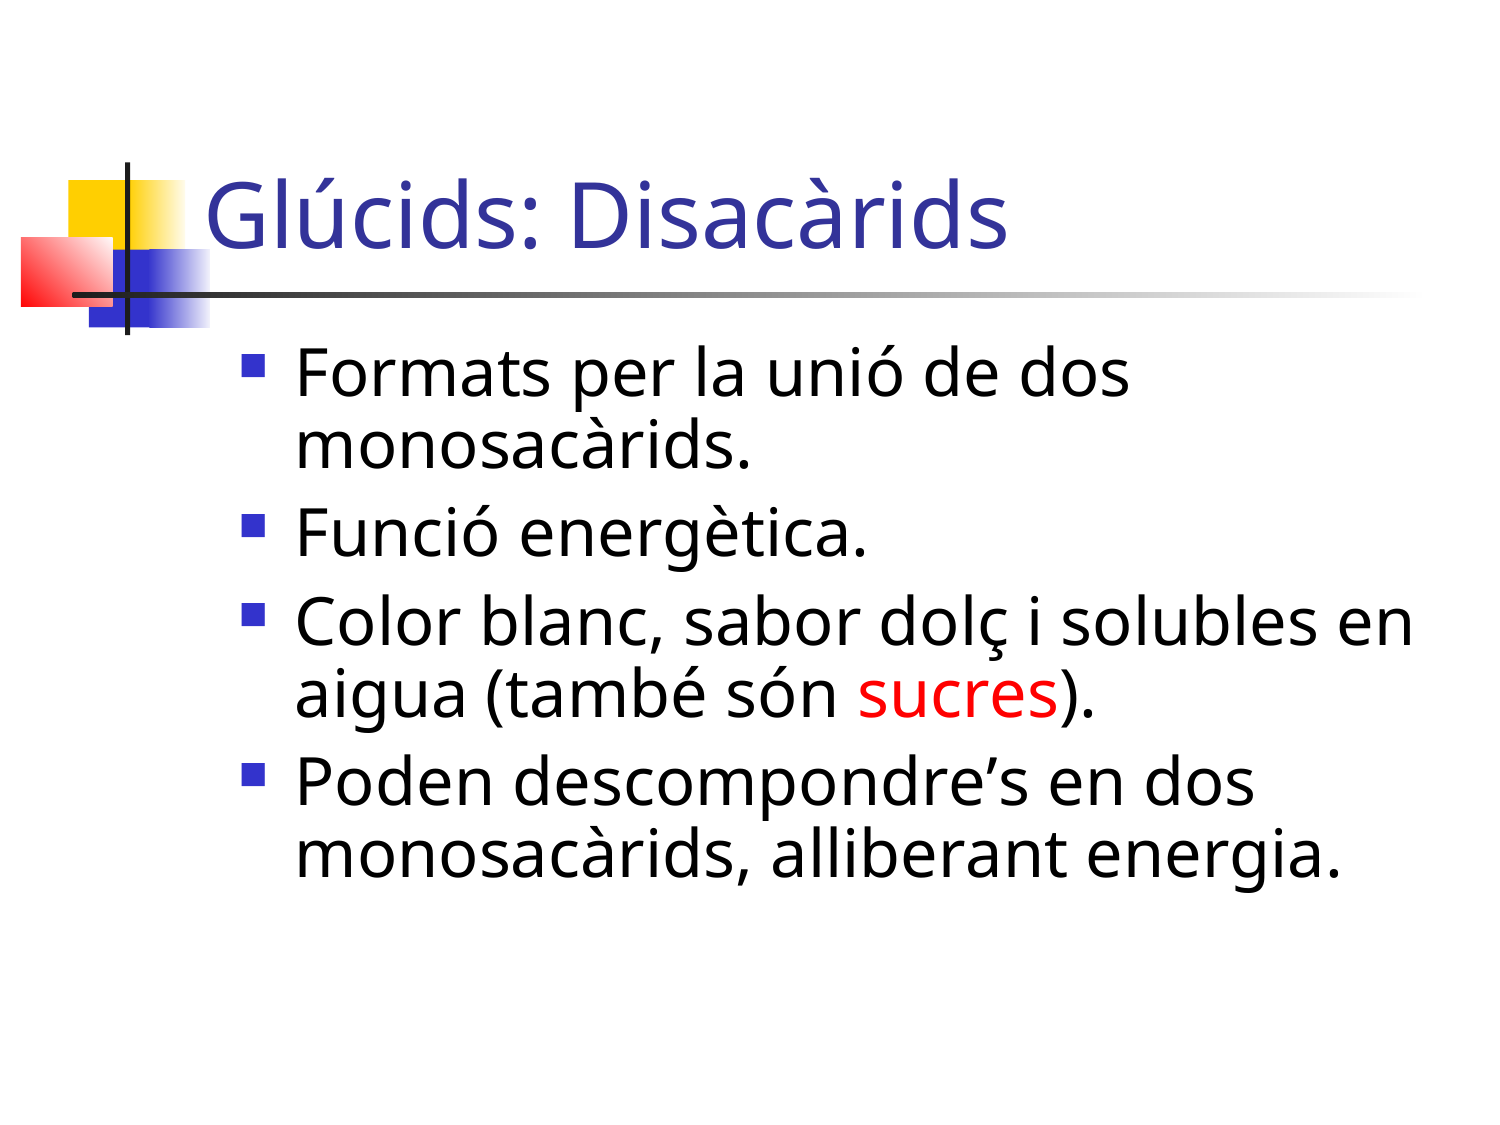

# Glúcids: Disacàrids
Formats per la unió de dos monosacàrids.
Funció energètica.
Color blanc, sabor dolç i solubles en aigua (també són sucres).
Poden descompondre’s en dos monosacàrids, alliberant energia.